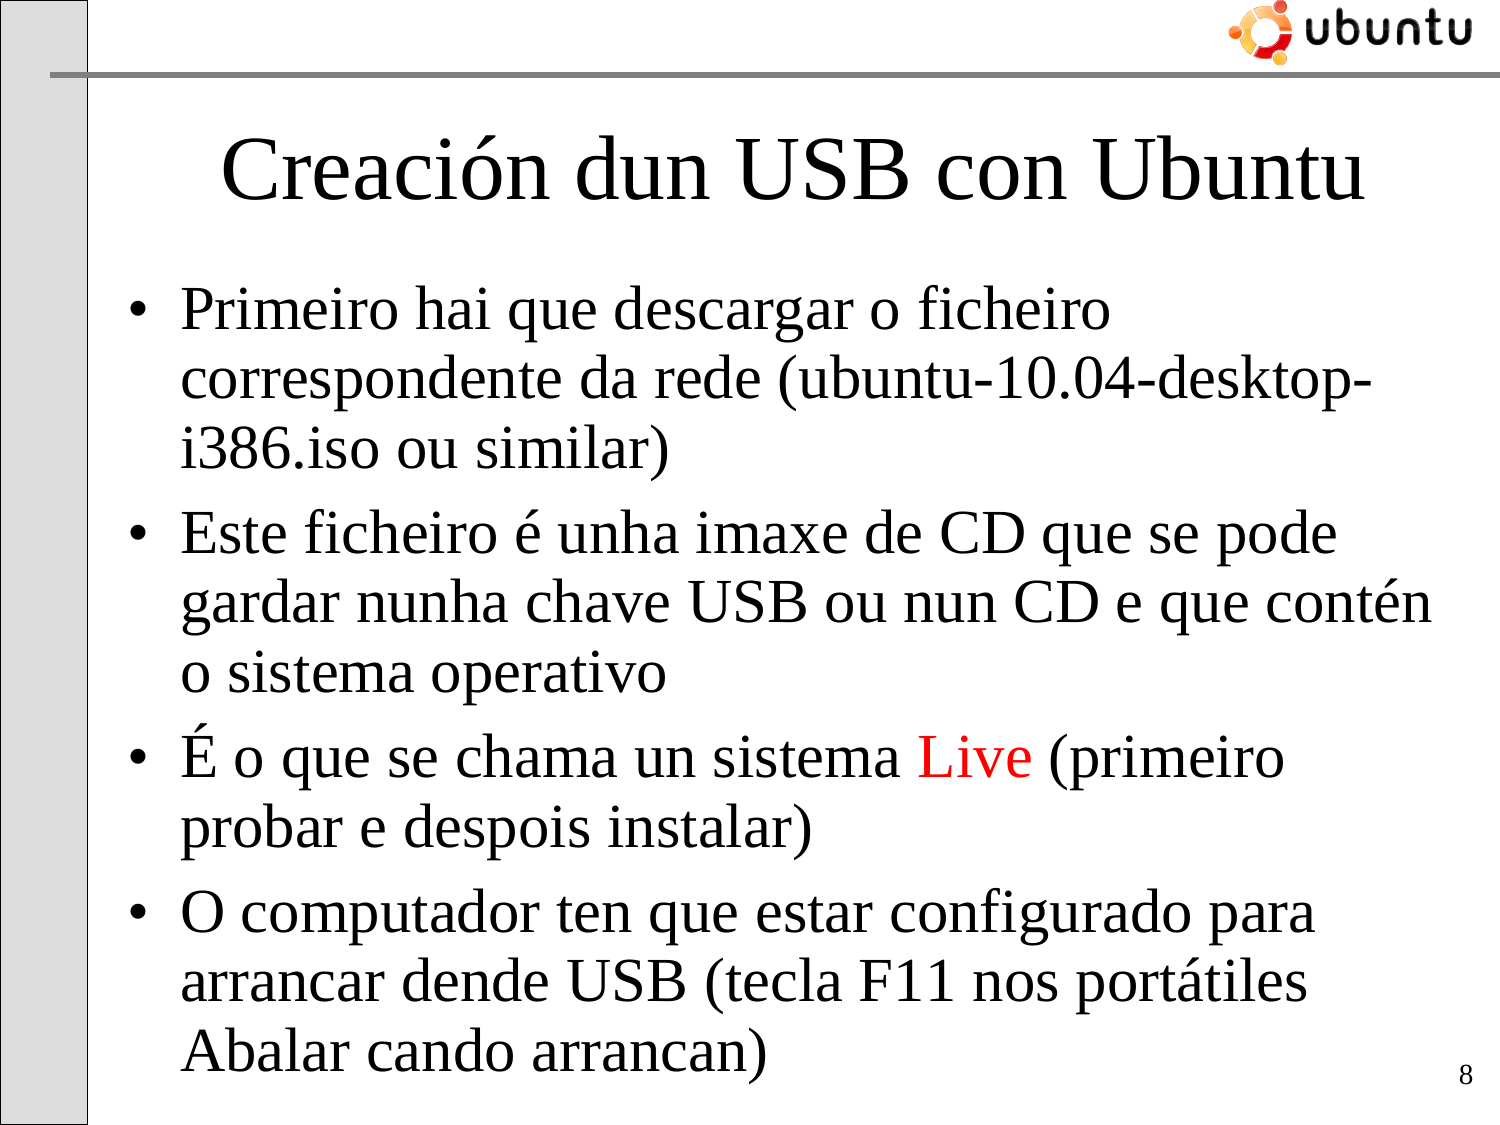

# Creación dun USB con Ubuntu
Primeiro hai que descargar o ficheiro correspondente da rede (ubuntu-10.04-desktop-i386.iso ou similar)
Este ficheiro é unha imaxe de CD que se pode gardar nunha chave USB ou nun CD e que contén o sistema operativo
É o que se chama un sistema Live (primeiro probar e despois instalar)
O computador ten que estar configurado para arrancar dende USB (tecla F11 nos portátiles Abalar cando arrancan)
8